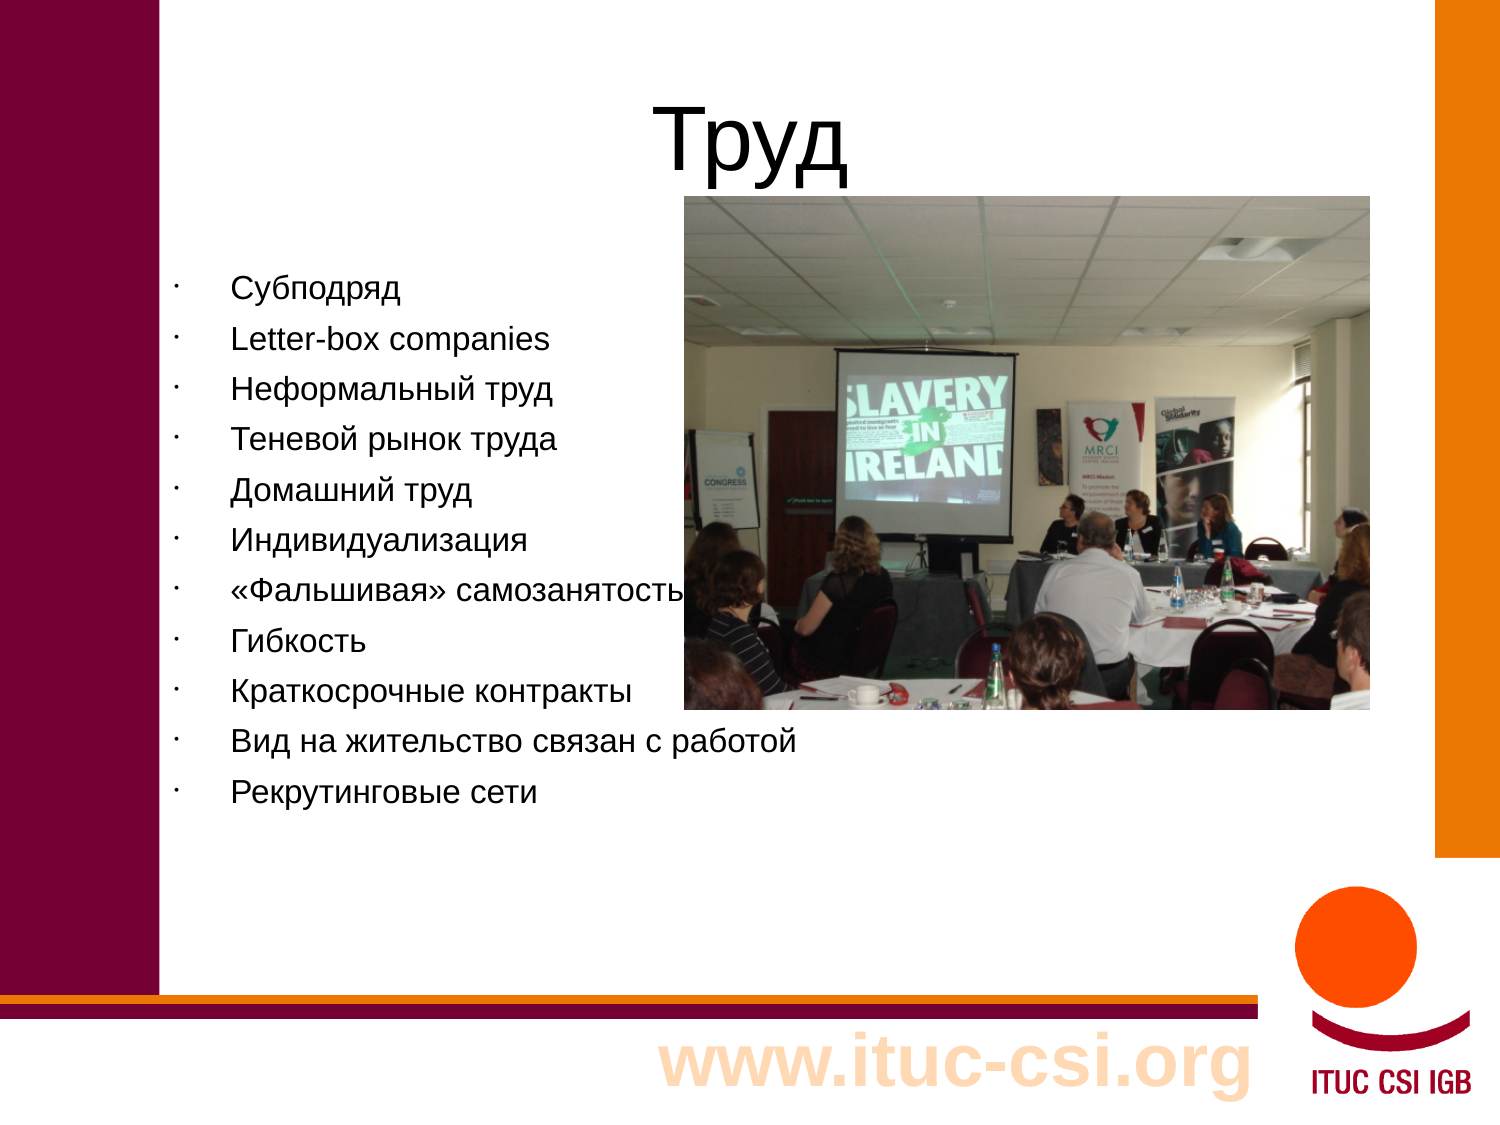

# Труд
Субподряд
Letter-box companies
Неформальный труд
Теневой рынок труда
Домашний труд
Индивидуализация
«Фальшивая» самозанятость
Гибкость
Краткосрочные контракты
Вид на жительство связан с работой
Рекрутинговые сети
www.ituc-csi.org